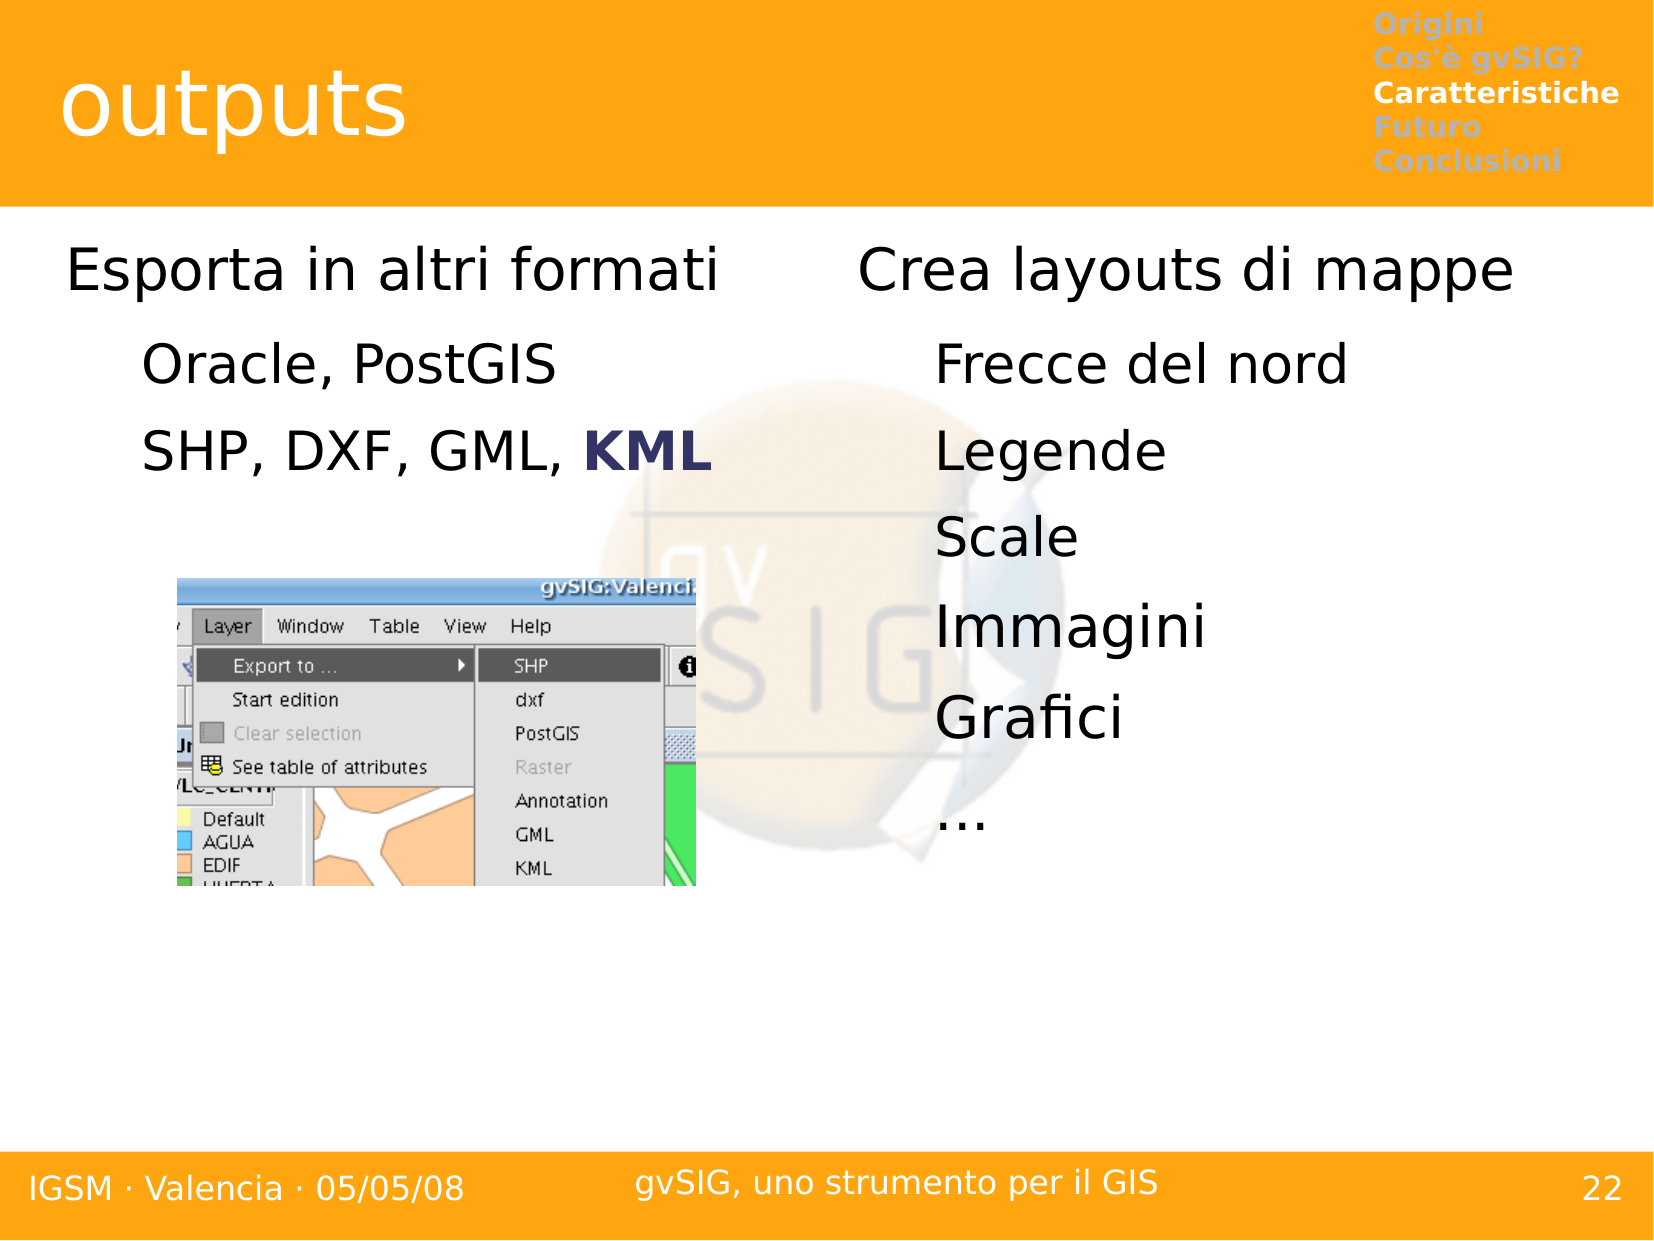

Origini
Cos'è gvSIG?
Caratteristiche
Futuro
Conclusioni
# outputs
Esporta in altri formati
Oracle, PostGIS
SHP, DXF, GML, KML
Crea layouts di mappe
Frecce del nord
Legende
Scale
Immagini
Grafici
...
gvSIG, uno strumento per il GIS
IGSM · Valencia · 05/05/08
22